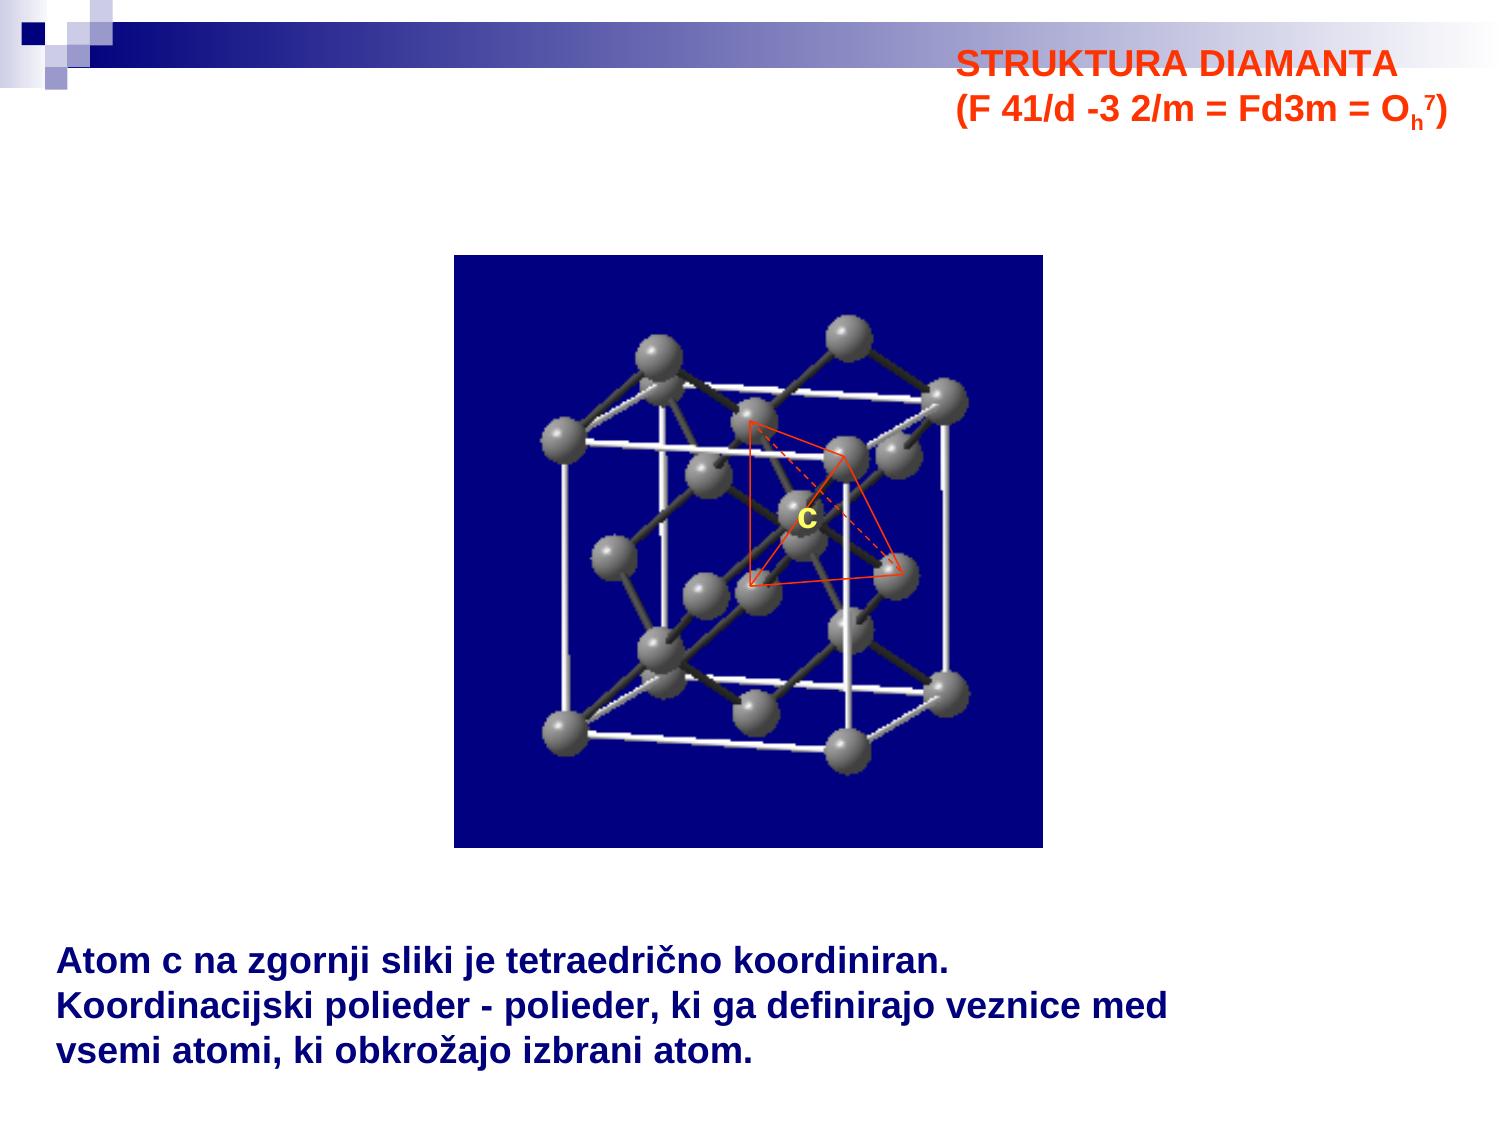

STRUKTURA DIAMANTA
(F 41/d -3 2/m = Fd3m = Oh7)
c
Atom c na zgornji sliki je tetraedrično koordiniran.
Koordinacijski polieder - polieder, ki ga definirajo veznice med vsemi atomi, ki obkrožajo izbrani atom.